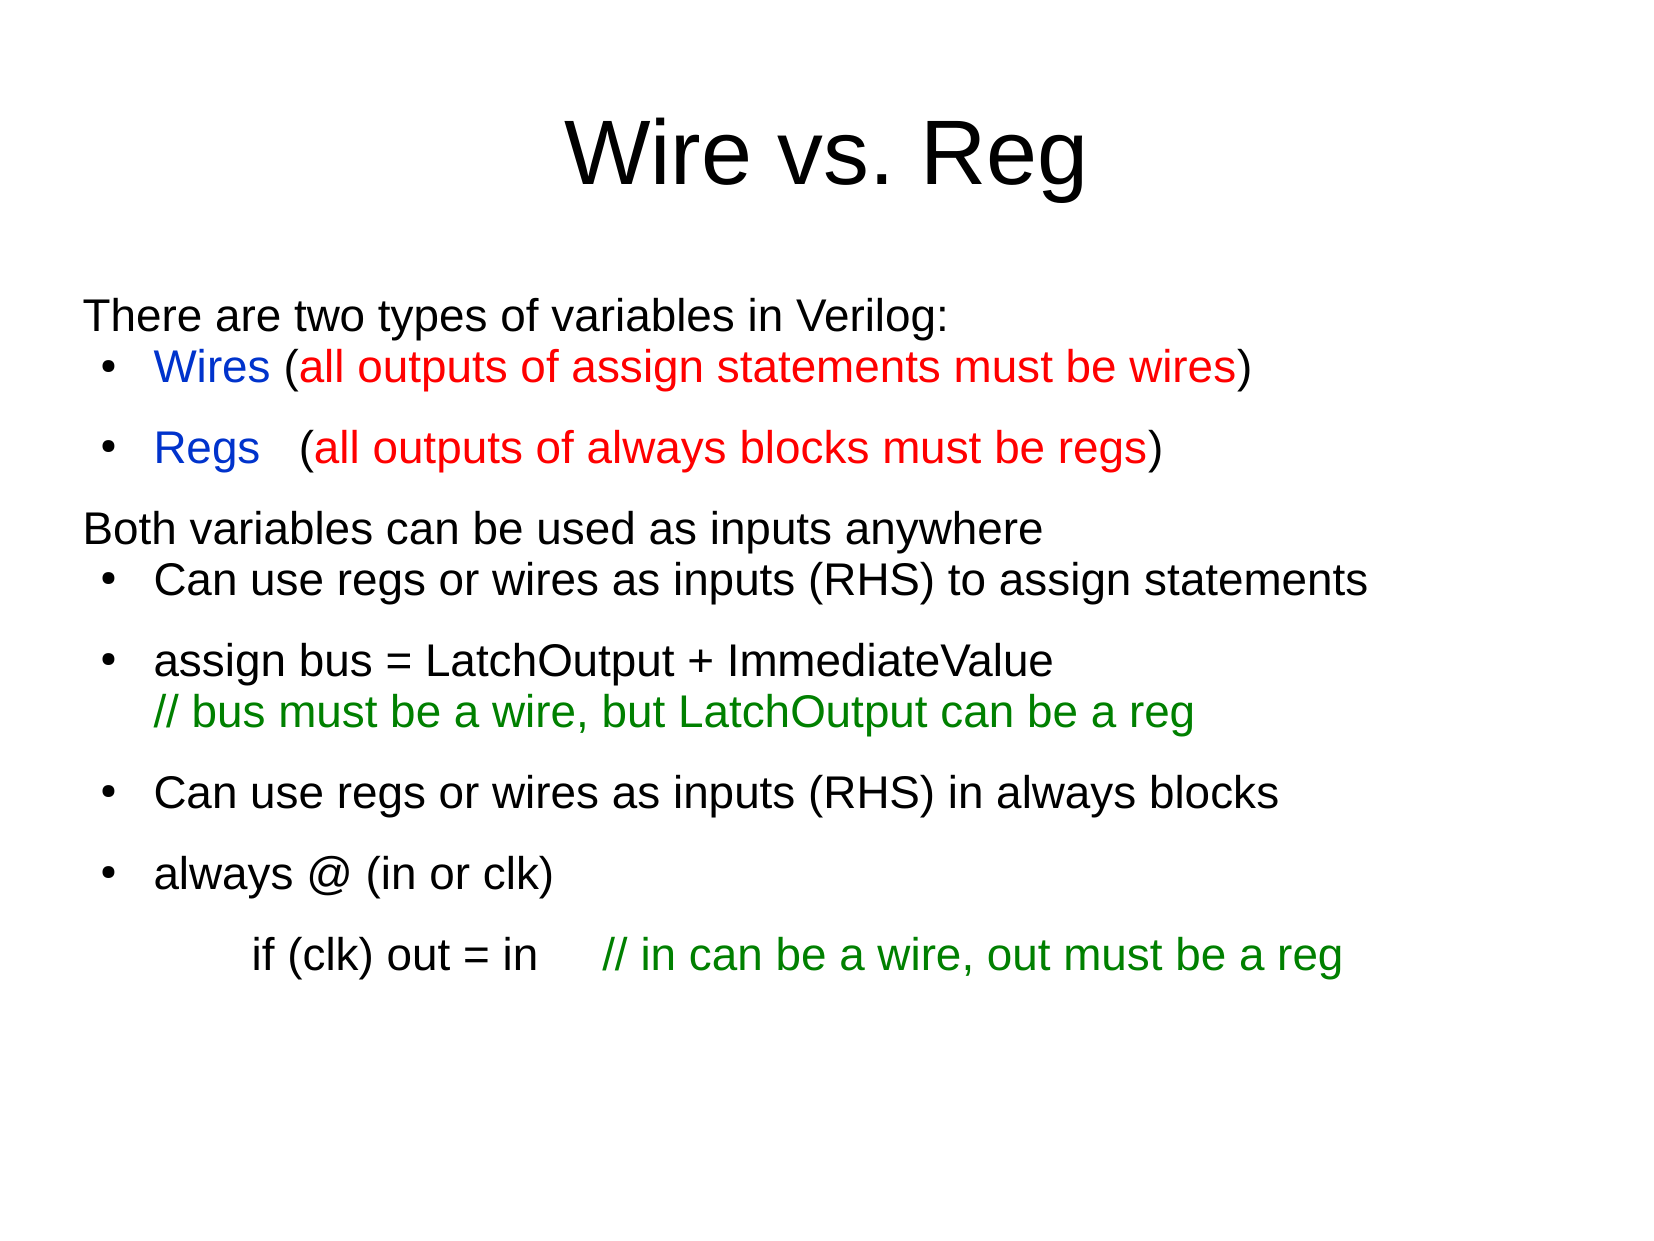

# Wire vs. Reg
There are two types of variables in Verilog:
Wires (all outputs of assign statements must be wires)
Regs (all outputs of always blocks must be regs)
Both variables can be used as inputs anywhere
Can use regs or wires as inputs (RHS) to assign statements
assign bus = LatchOutput + ImmediateValue
// bus must be a wire, but LatchOutput can be a reg
Can use regs or wires as inputs (RHS) in always blocks
always @ (in or clk)
 	if (clk) out = in  // in can be a wire, out must be a reg